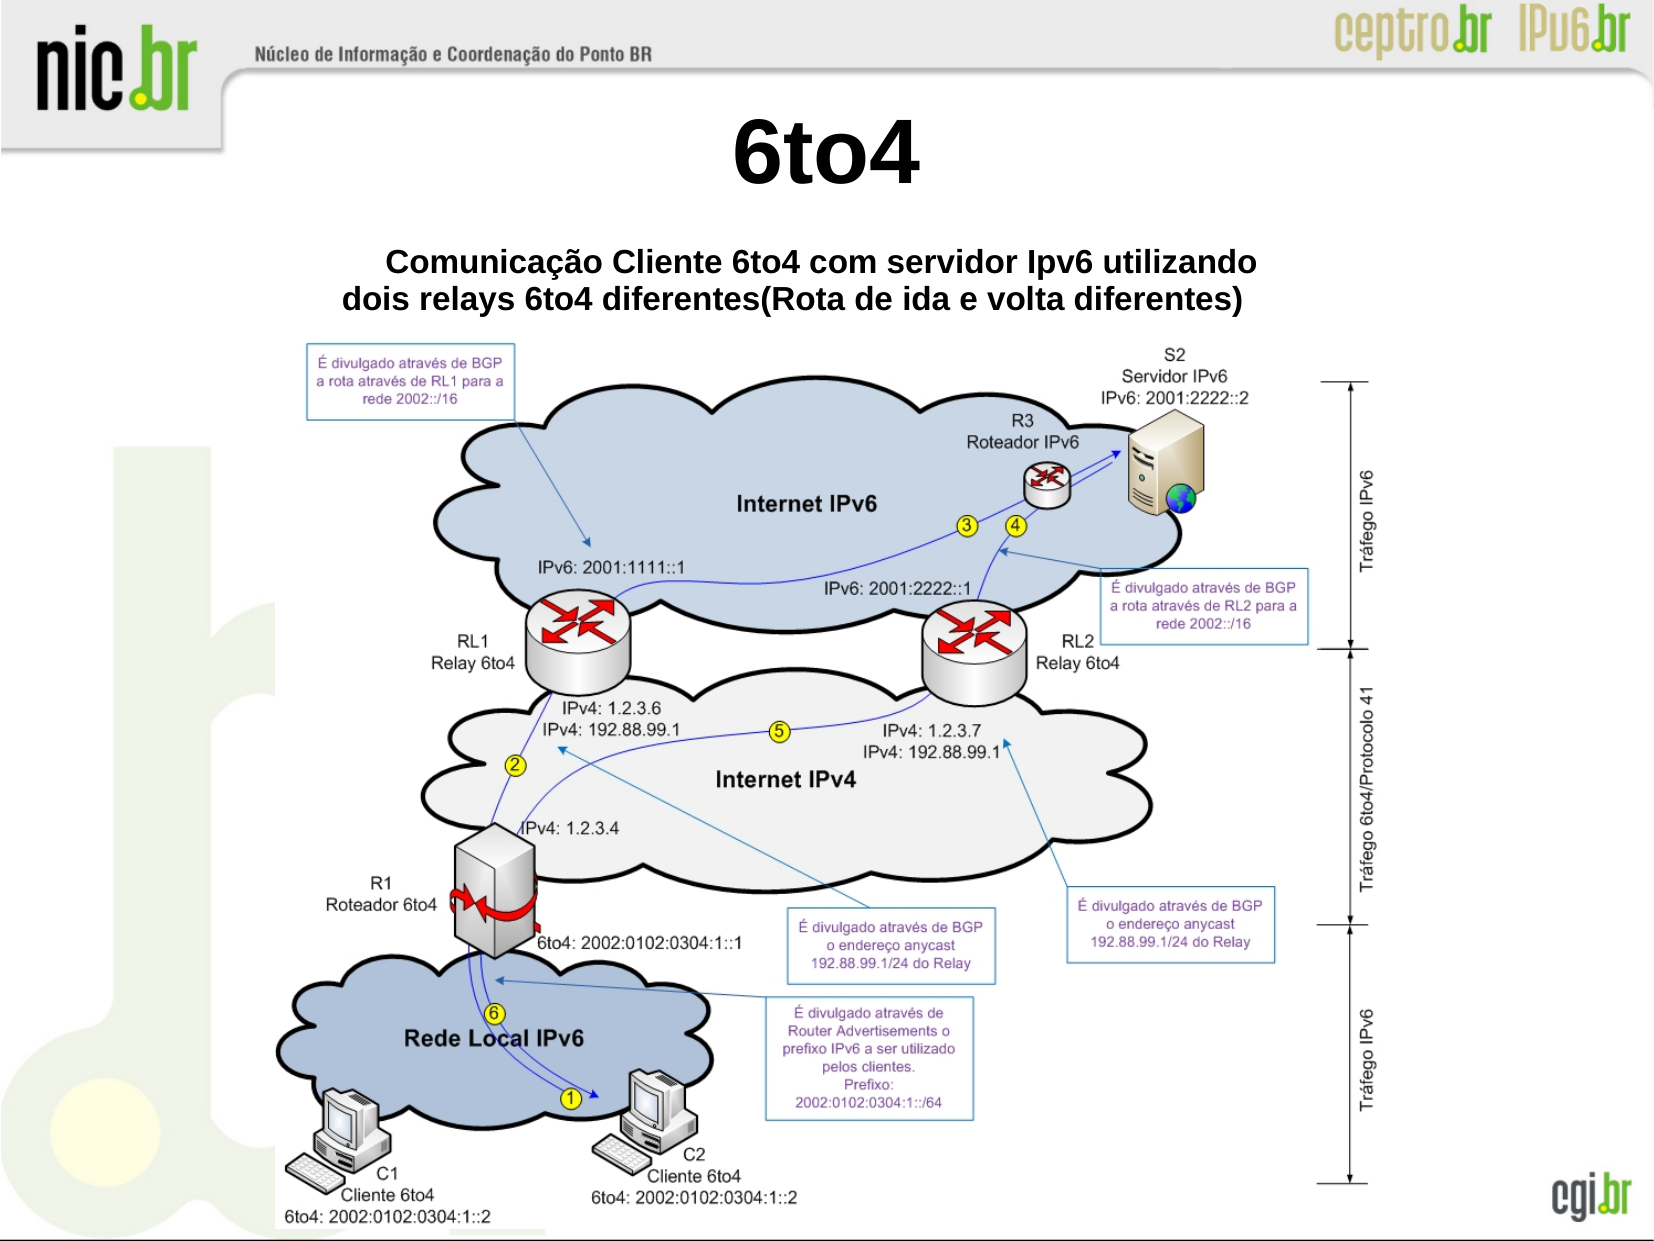

# 6to4
Comunicação Cliente 6to4 com servidor Ipv6 utilizando
dois relays 6to4 diferentes(Rota de ida e volta diferentes)‏